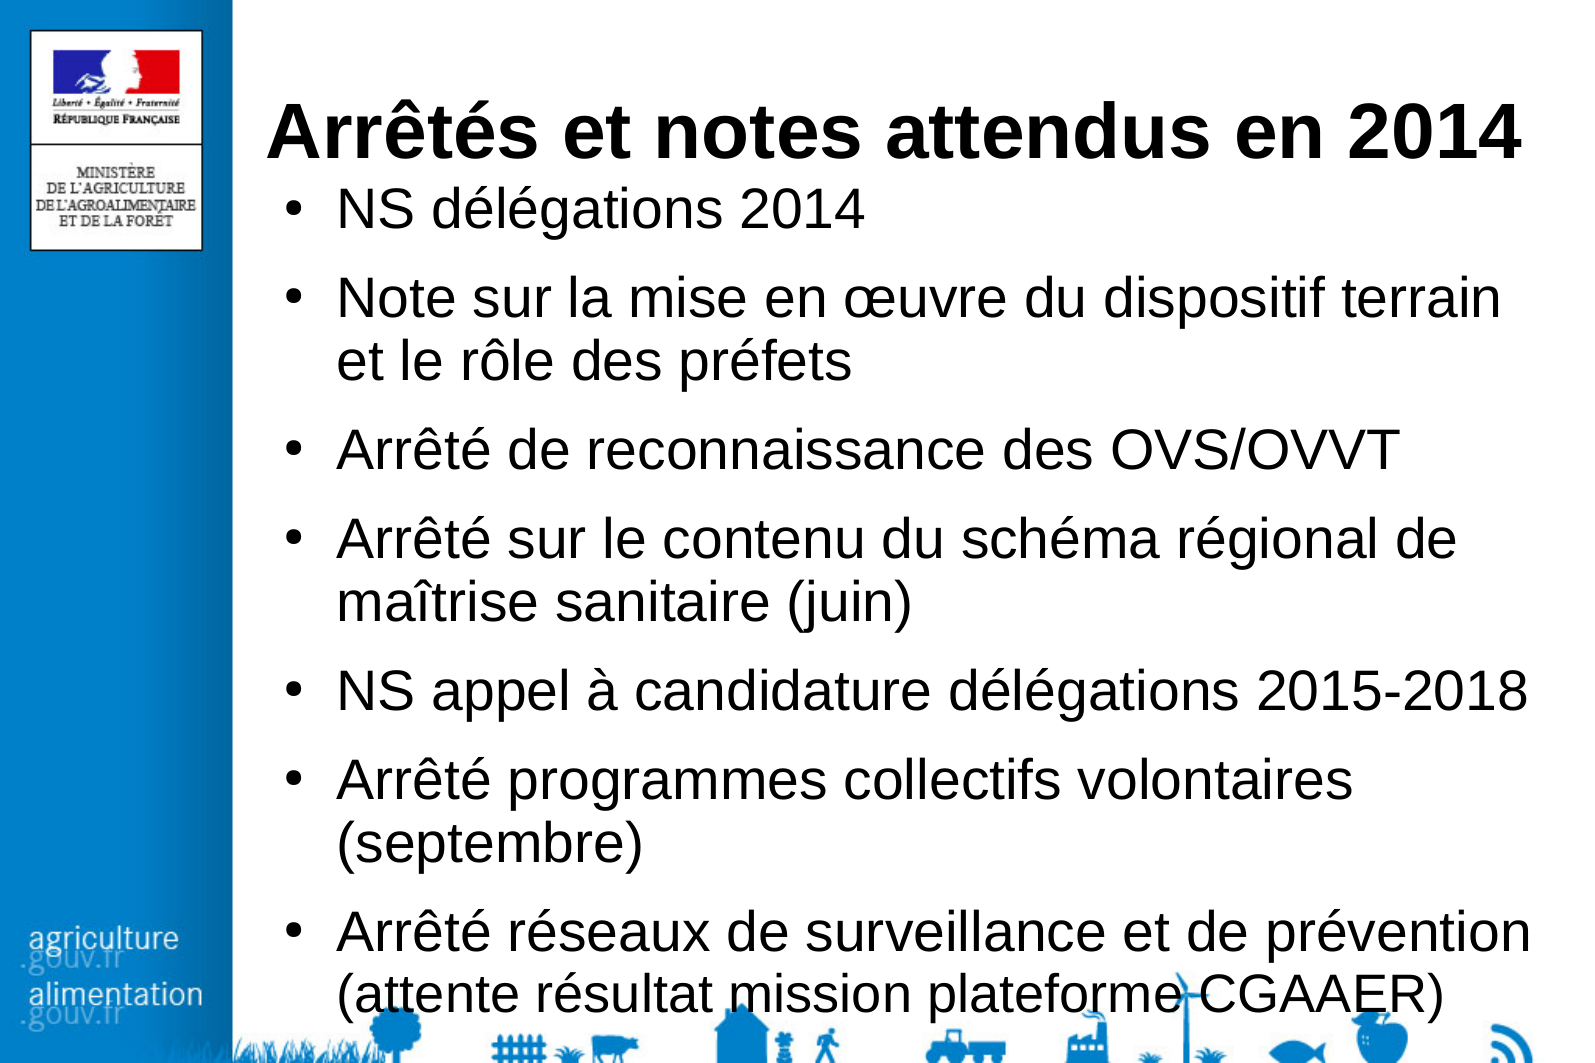

# Arrêtés et notes attendus en 2014
NS délégations 2014
Note sur la mise en œuvre du dispositif terrain et le rôle des préfets
Arrêté de reconnaissance des OVS/OVVT
Arrêté sur le contenu du schéma régional de maîtrise sanitaire (juin)
NS appel à candidature délégations 2015-2018
Arrêté programmes collectifs volontaires (septembre)
Arrêté réseaux de surveillance et de prévention (attente résultat mission plateforme CGAAER)